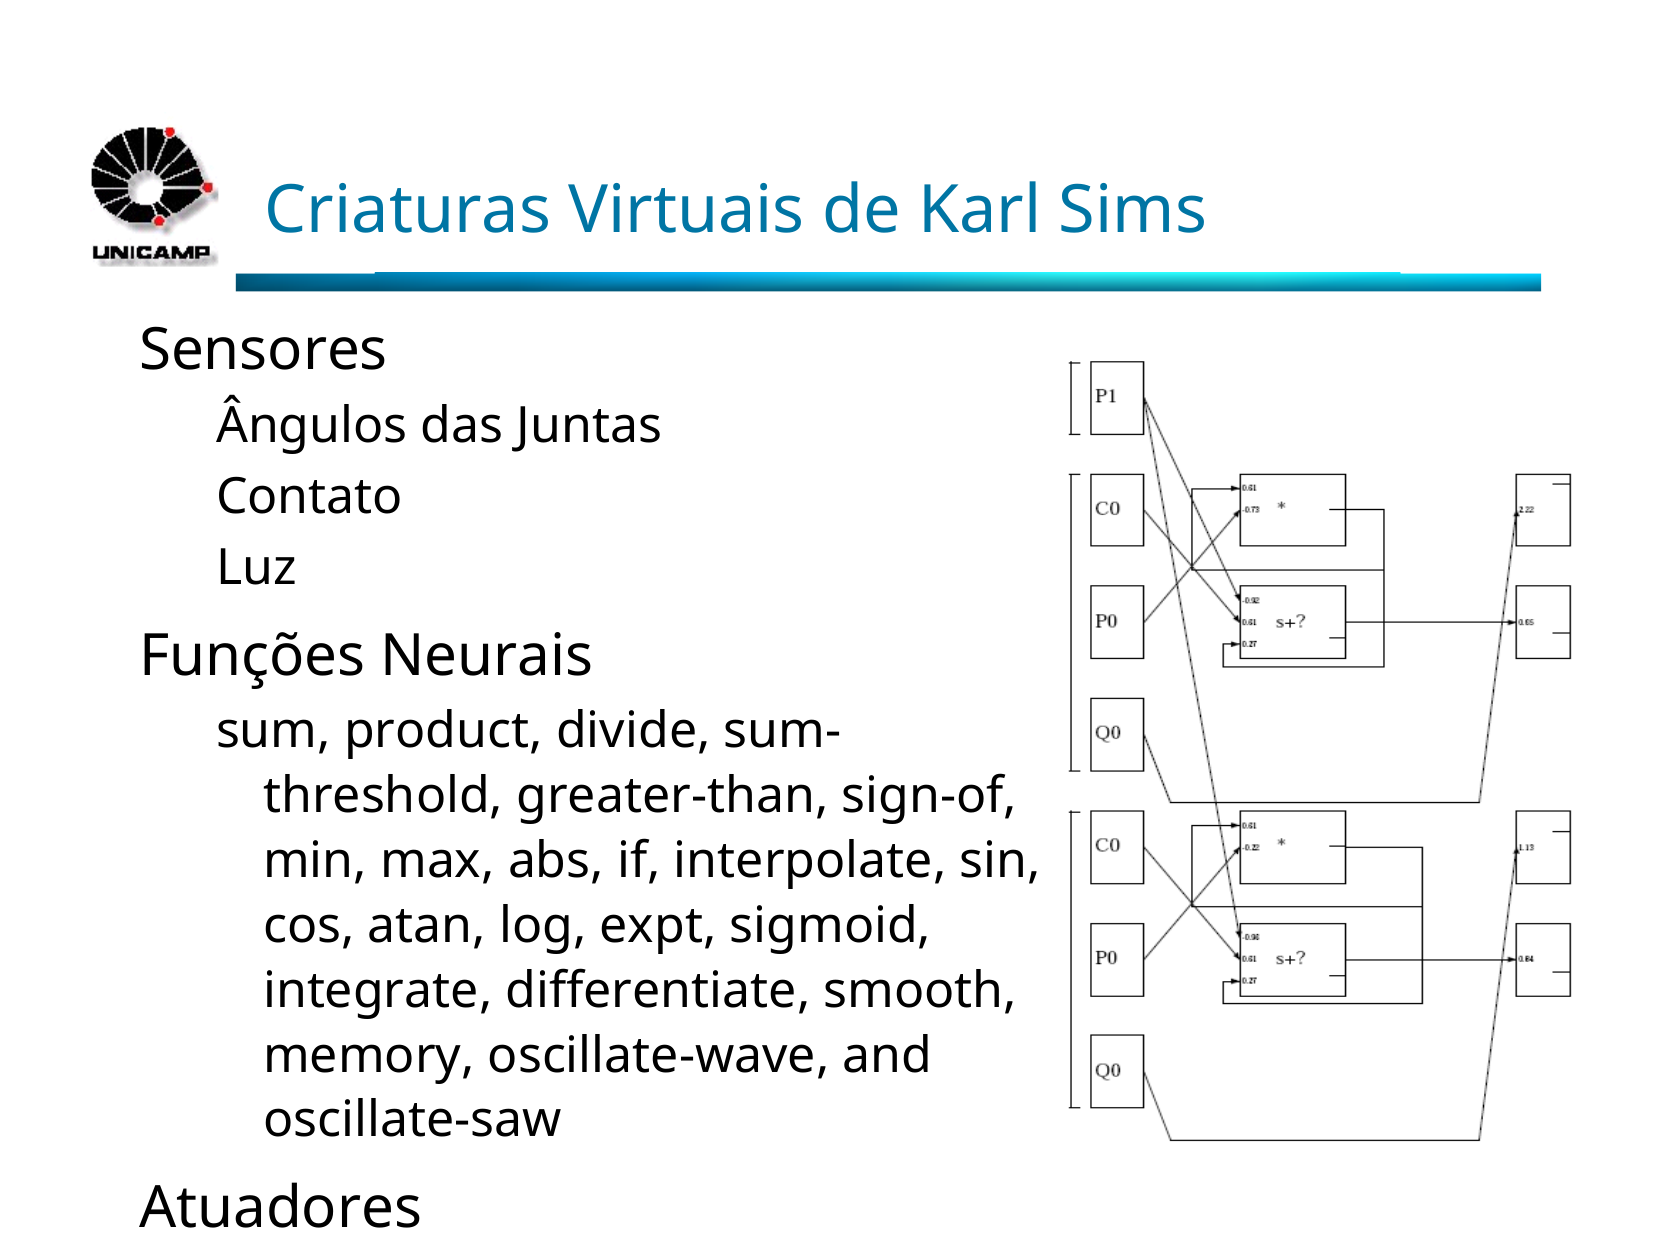

# Criaturas Virtuais de Karl Sims
Sensores
Ângulos das Juntas
Contato
Luz
Funções Neurais
sum, product, divide, sum-threshold, greater-than, sign-of, min, max, abs, if, interpolate, sin, cos, atan, log, expt, sigmoid, integrate, differentiate, smooth, memory, oscillate-wave, and oscillate-saw
Atuadores
Torques nas juntas